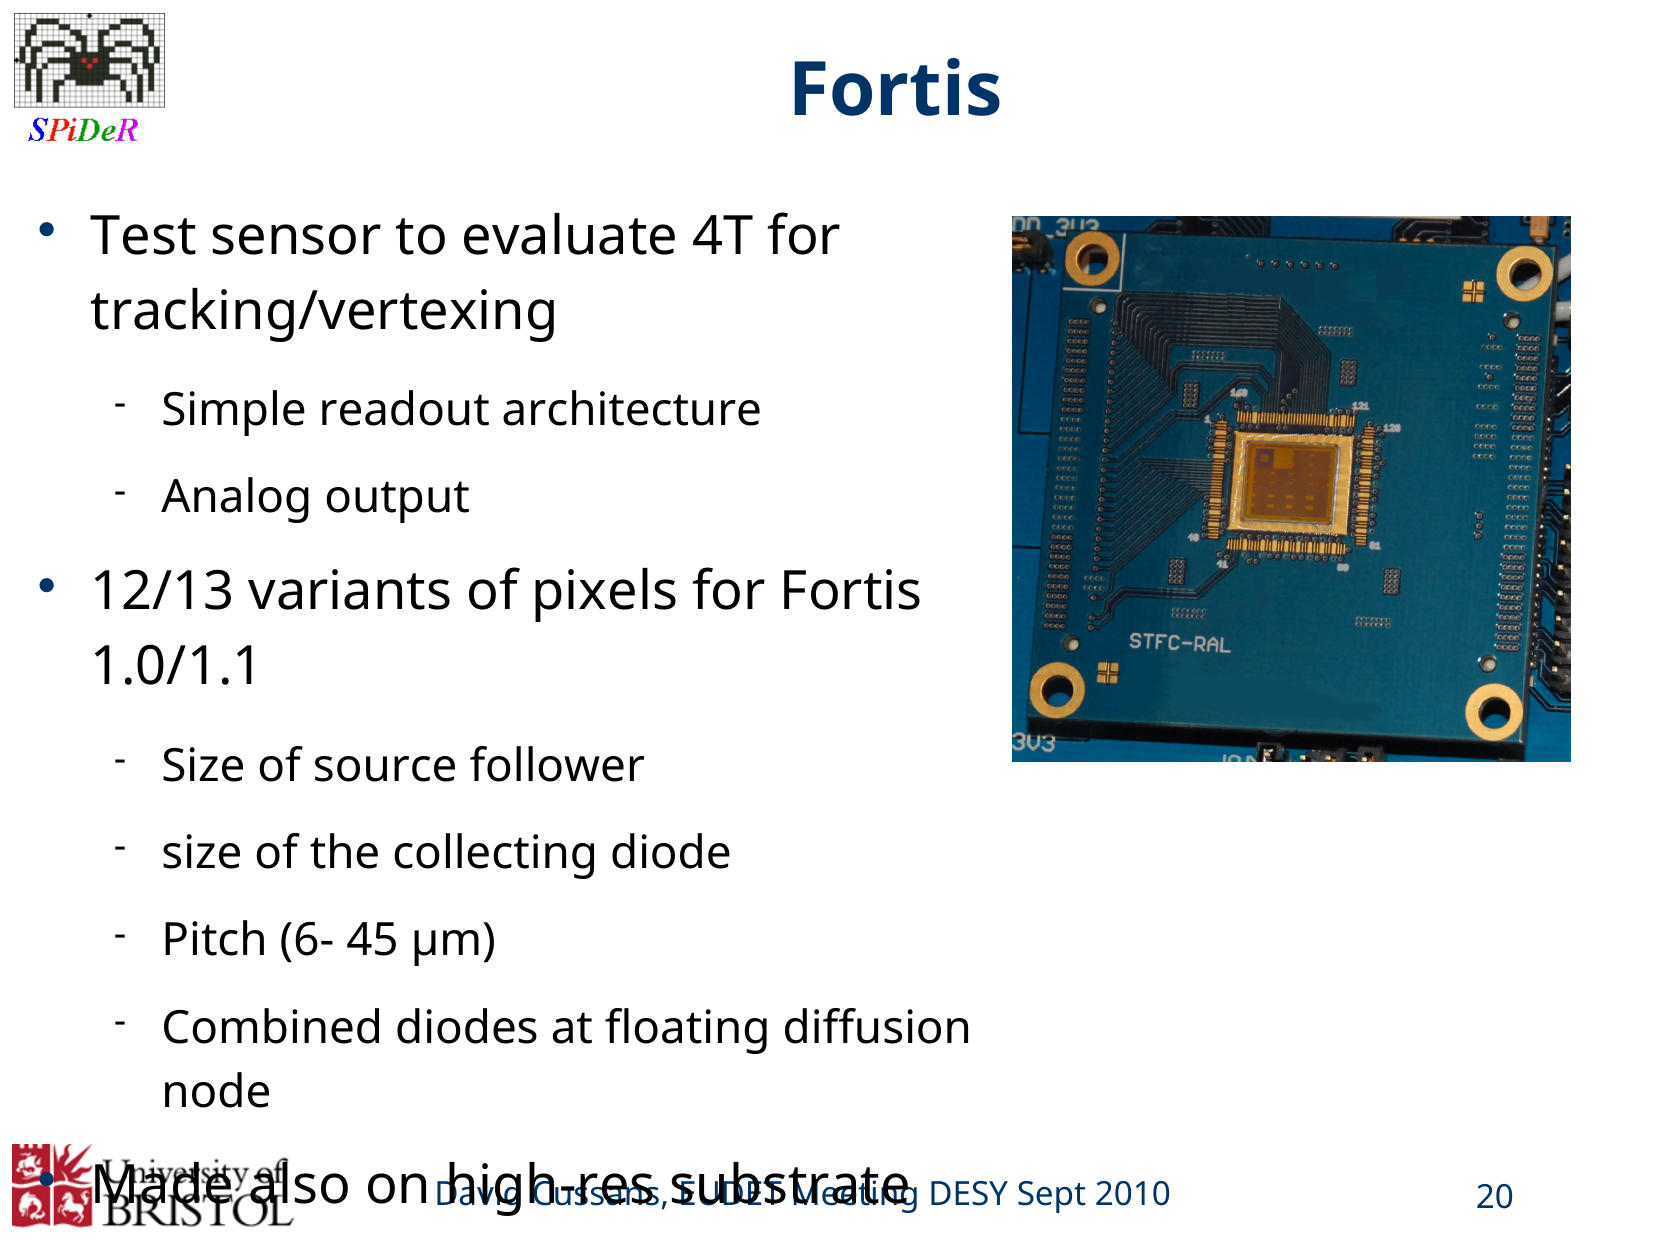

# Fortis
Test sensor to evaluate 4T for tracking/vertexing
Simple readout architecture
Analog output
12/13 variants of pixels for Fortis 1.0/1.1
Size of source follower
size of the collecting diode
Pitch (6- 45 µm)
Combined diodes at floating diffusion node
Made also on high-res substrate